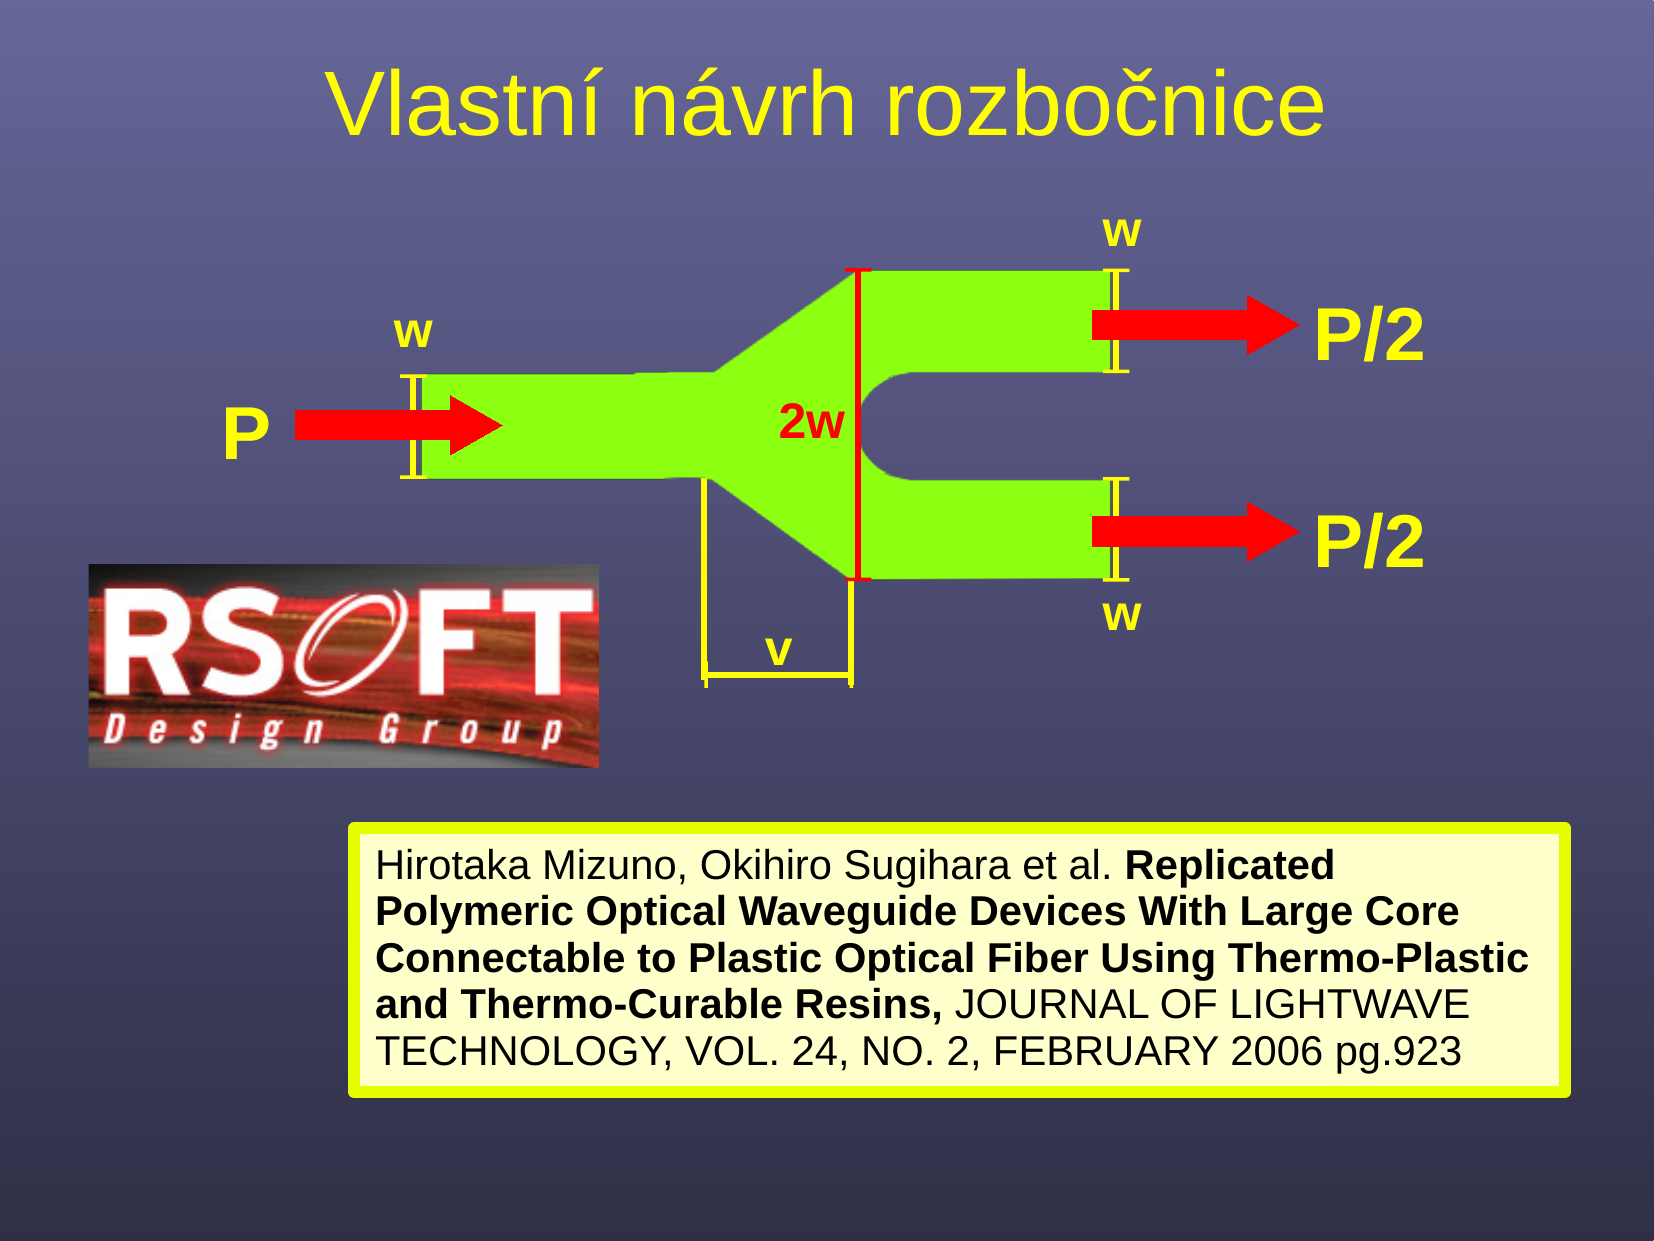

# Vlastní návrh rozbočnice
w
P/2
w
P
2w
P/2
w
v
Hirotaka Mizuno, Okihiro Sugihara et al. Replicated Polymeric Optical Waveguide Devices With Large Core Connectable to Plastic Optical Fiber Using Thermo-Plastic and Thermo-Curable Resins, JOURNAL OF LIGHTWAVE TECHNOLOGY, VOL. 24, NO. 2, FEBRUARY 2006 pg.923